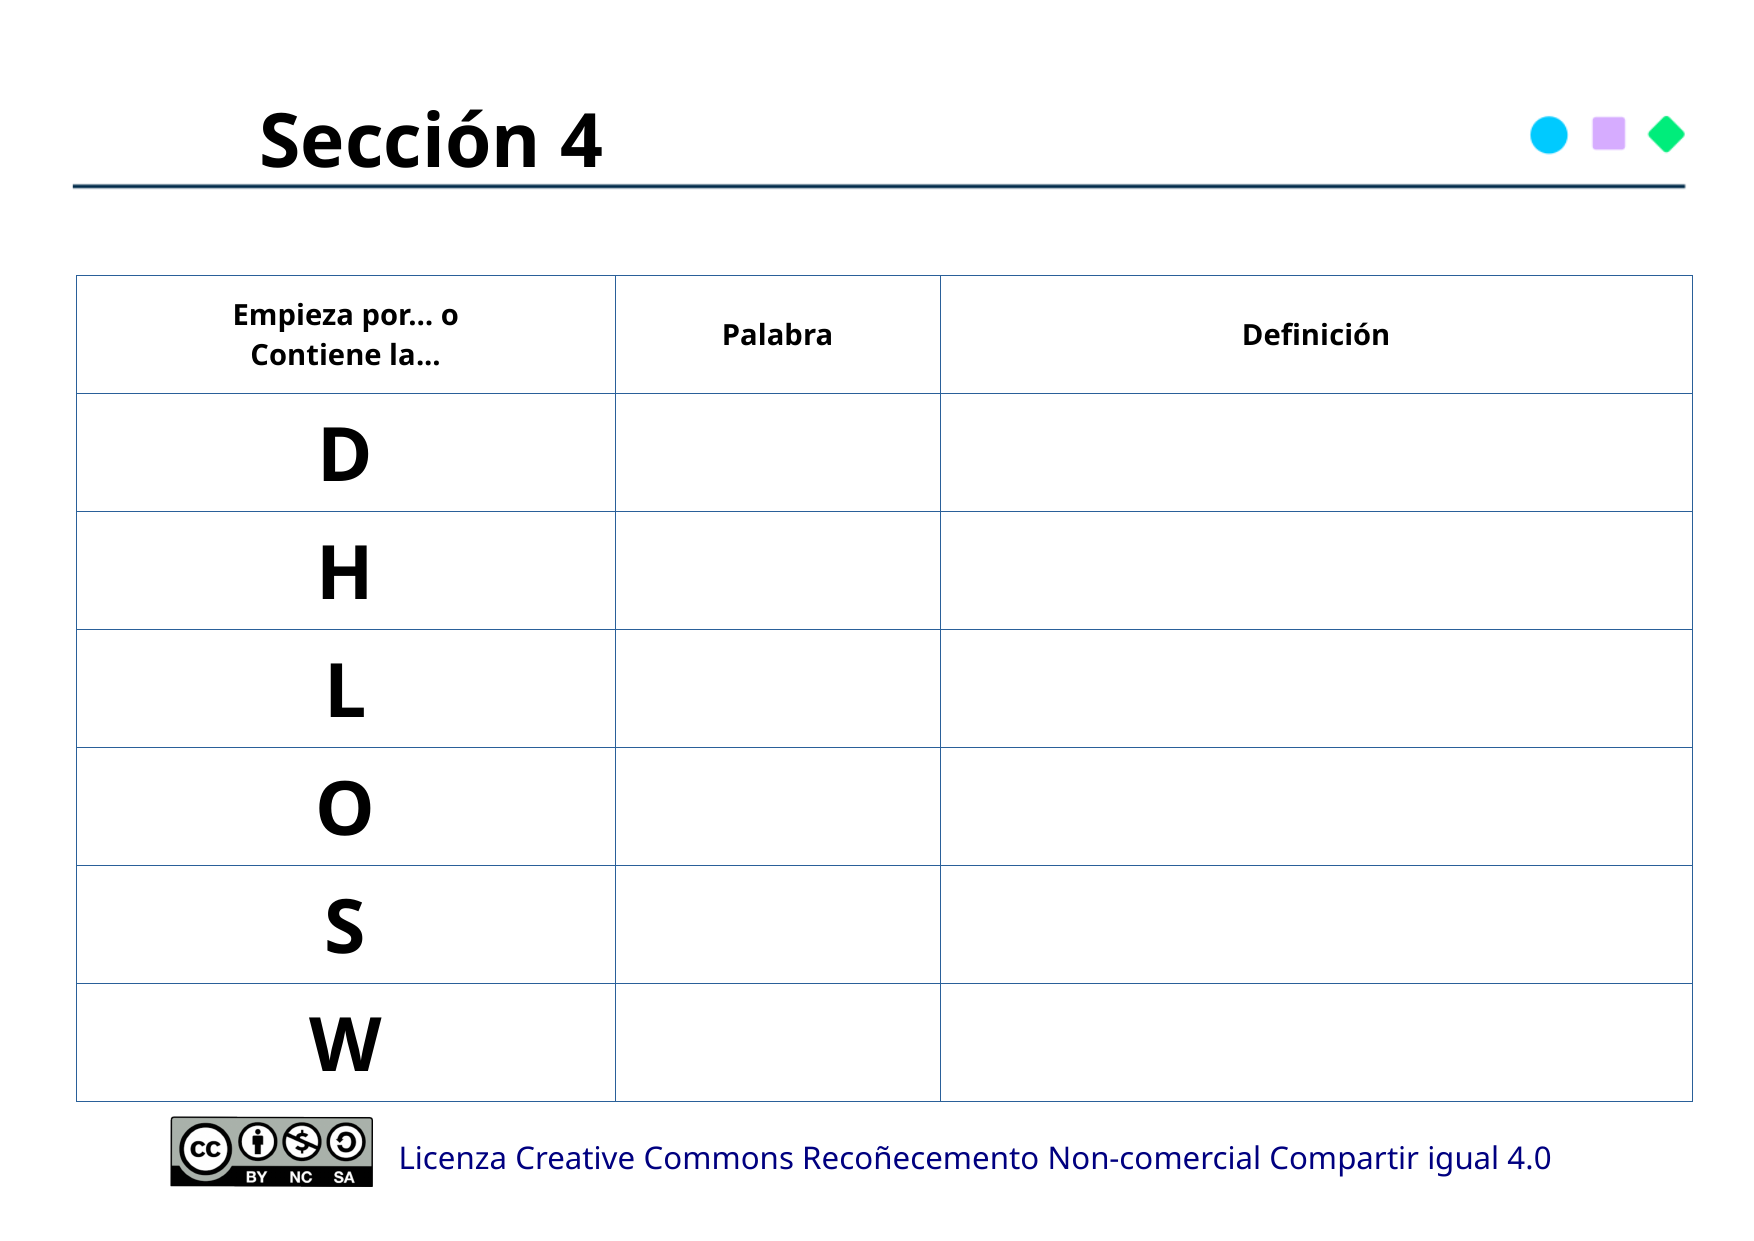

# Sección 4
| Empieza por… o Contiene la... | Palabra | Definición |
| --- | --- | --- |
| D | | |
| H | | |
| L | | |
| O | | |
| S | | |
| W | | |
Licenza Creative Commons Recoñecemento Non-comercial Compartir igual 4.0